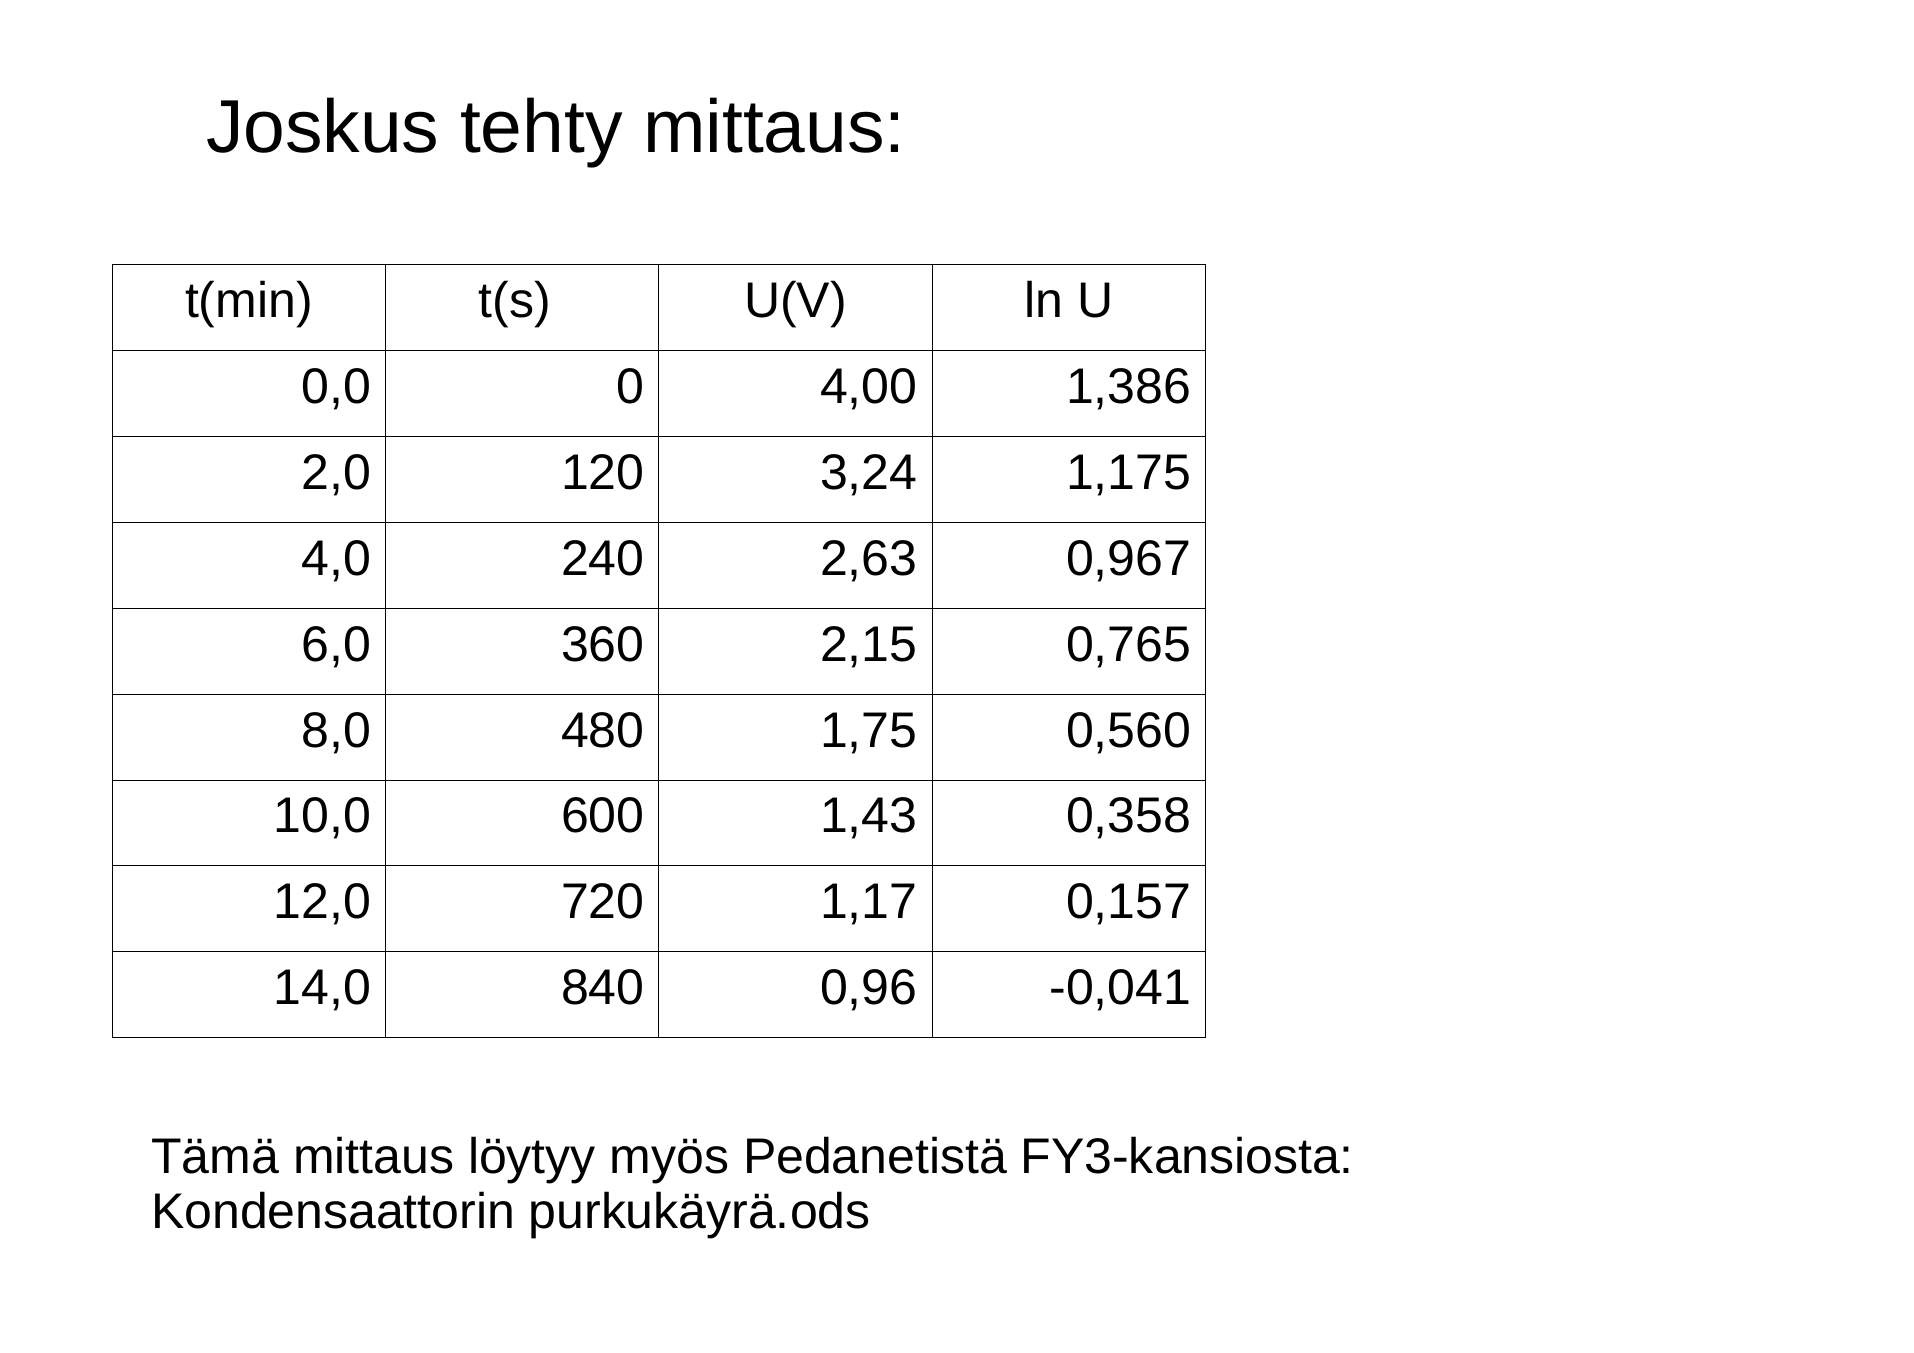

Joskus tehty mittaus:
| t(min) | t(s) | U(V) | ln U |
| --- | --- | --- | --- |
| 0,0 | 0 | 4,00 | 1,386 |
| 2,0 | 120 | 3,24 | 1,175 |
| 4,0 | 240 | 2,63 | 0,967 |
| 6,0 | 360 | 2,15 | 0,765 |
| 8,0 | 480 | 1,75 | 0,560 |
| 10,0 | 600 | 1,43 | 0,358 |
| 12,0 | 720 | 1,17 | 0,157 |
| 14,0 | 840 | 0,96 | -0,041 |
Tämä mittaus löytyy myös Pedanetistä FY3-kansiosta:
Kondensaattorin purkukäyrä.ods